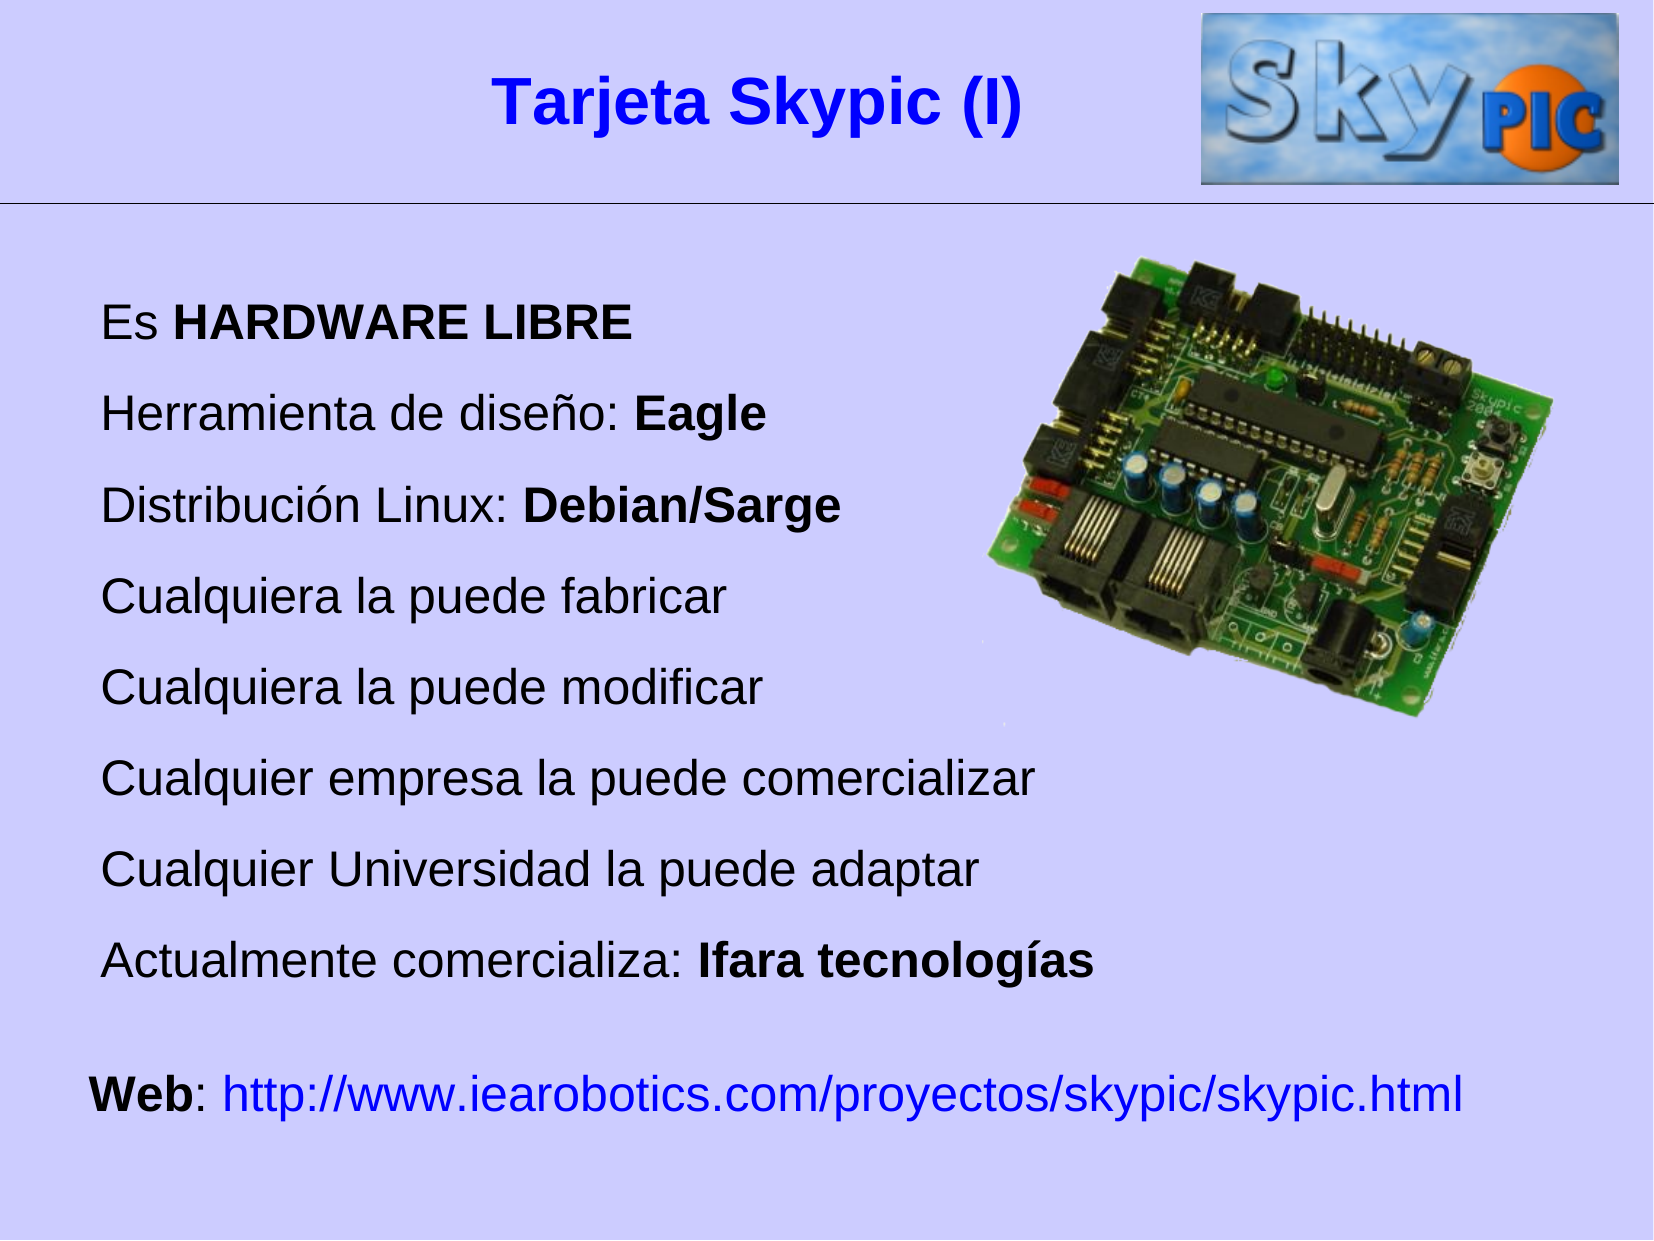

# Tarjeta Skypic (I)
 Es HARDWARE LIBRE
 Herramienta de diseño: Eagle
 Distribución Linux: Debian/Sarge
 Cualquiera la puede fabricar
 Cualquiera la puede modificar
 Cualquier empresa la puede comercializar
 Cualquier Universidad la puede adaptar
 Actualmente comercializa: Ifara tecnologías
Web: http://www.iearobotics.com/proyectos/skypic/skypic.html